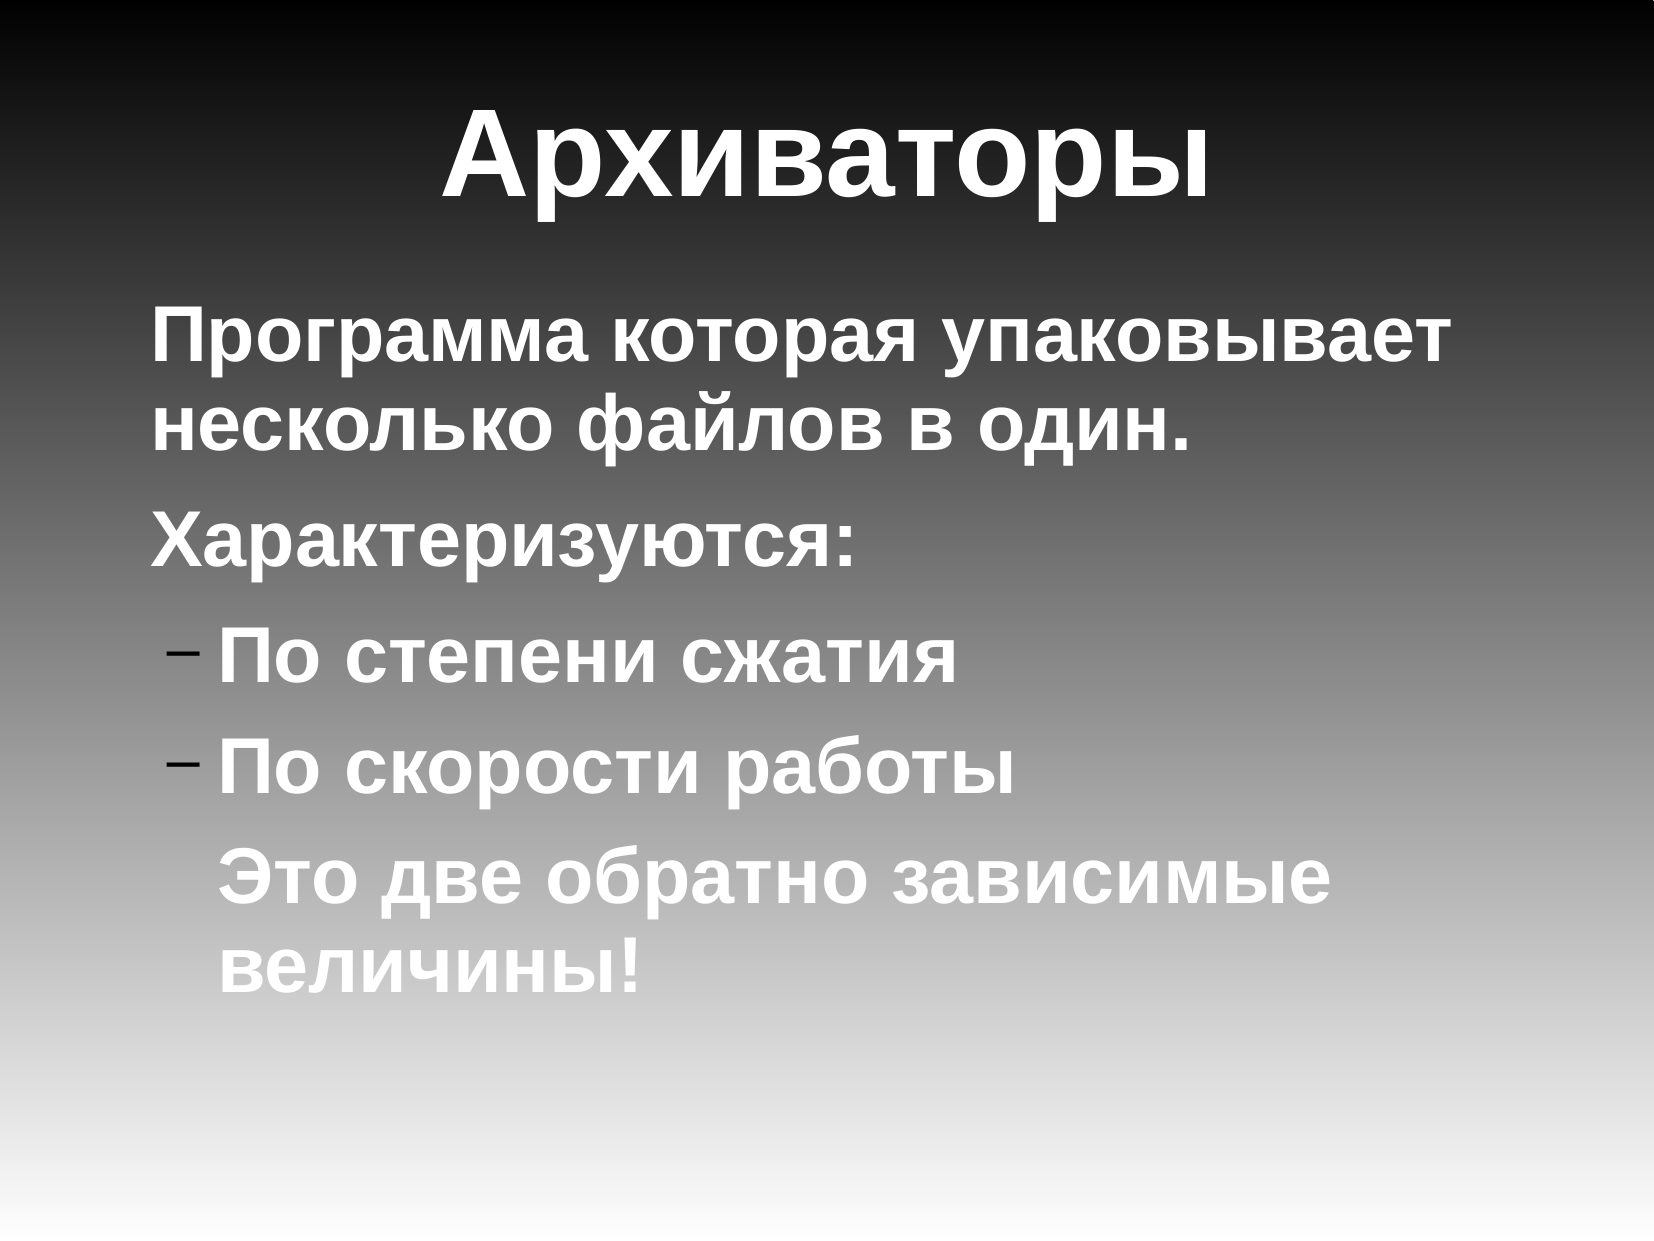

# Архиваторы
Программа которая упаковывает несколько файлов в один.
Характеризуются:
По степени сжатия
По скорости работы
Это две обратно зависимые величины!